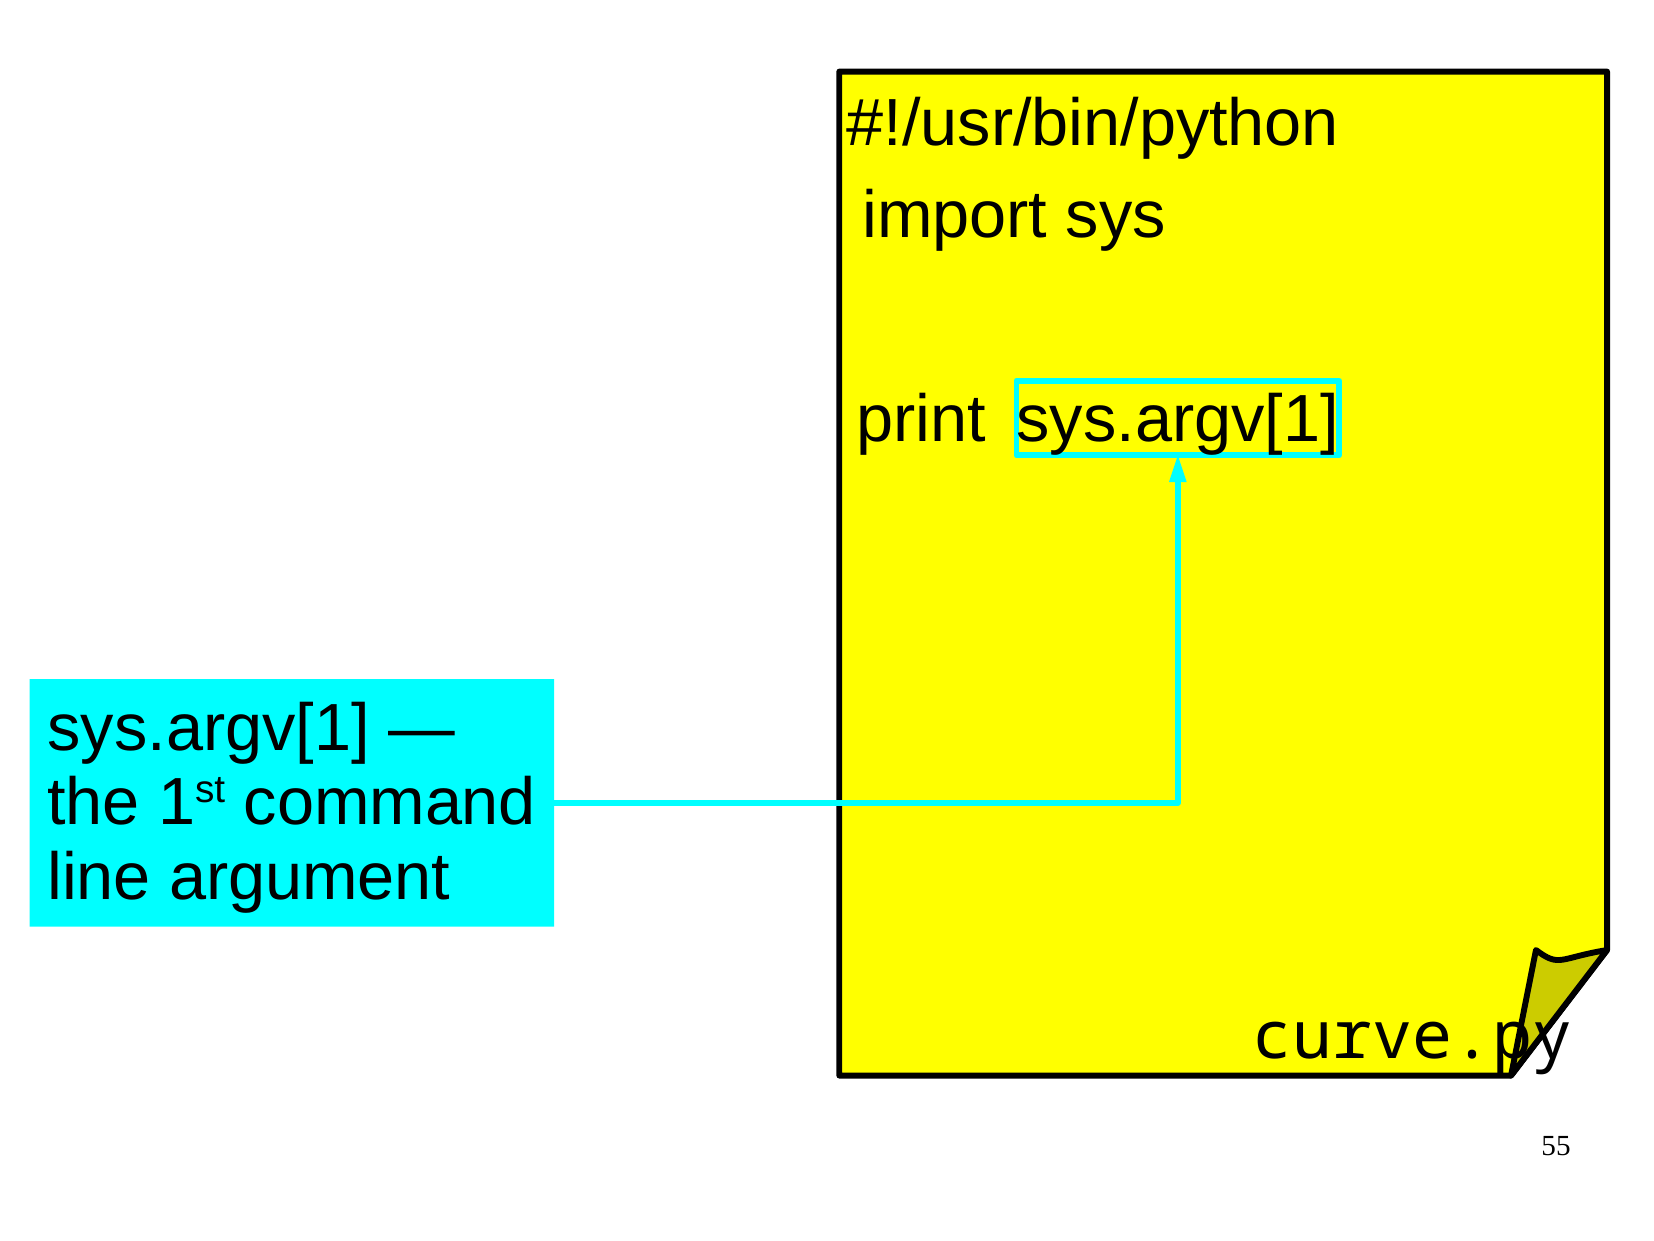

#!/usr/bin/python
import sys
print
sys.argv[1]
sys.argv[1] —
the 1st command
line argument
curve.py
55